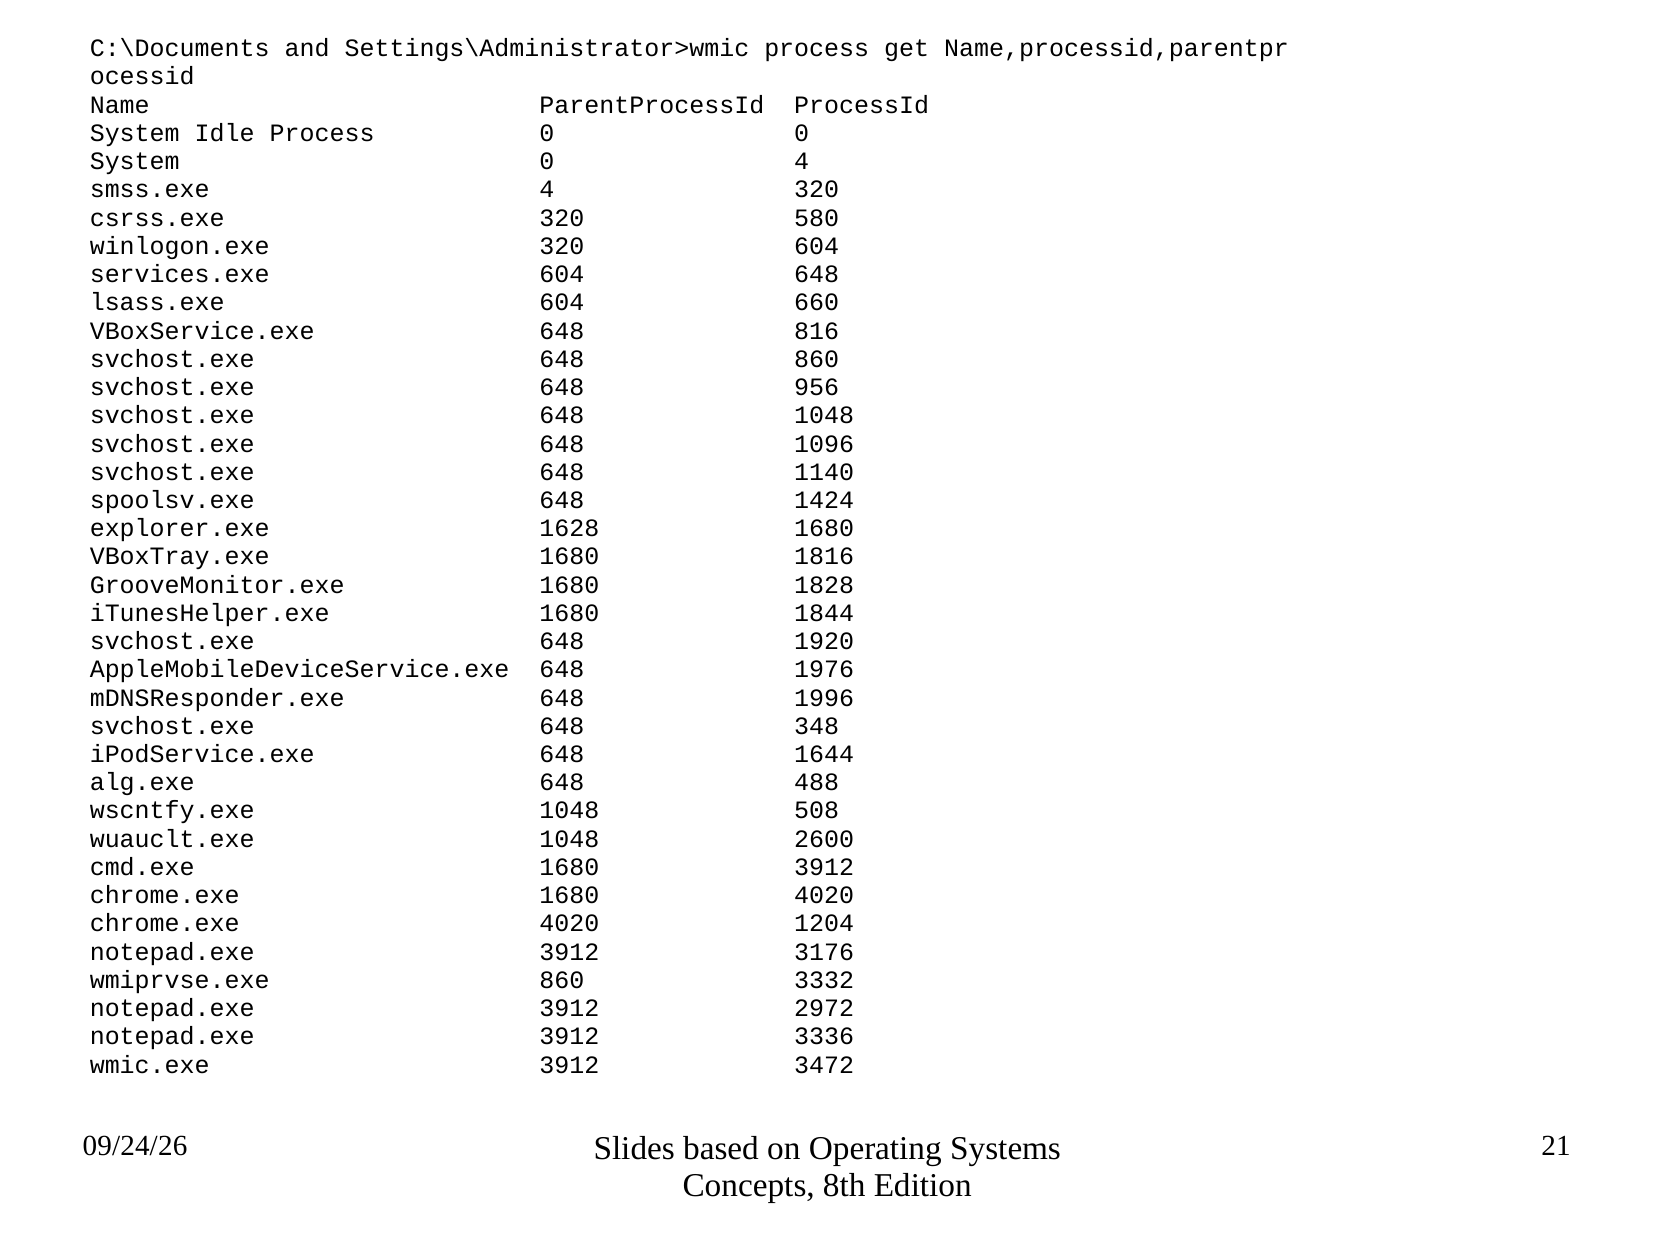

C:\Documents and Settings\Administrator>wmic process get Name,processid,parentpr
ocessid
Name ParentProcessId ProcessId
System Idle Process 0 0
System 0 4
smss.exe 4 320
csrss.exe 320 580
winlogon.exe 320 604
services.exe 604 648
lsass.exe 604 660
VBoxService.exe 648 816
svchost.exe 648 860
svchost.exe 648 956
svchost.exe 648 1048
svchost.exe 648 1096
svchost.exe 648 1140
spoolsv.exe 648 1424
explorer.exe 1628 1680
VBoxTray.exe 1680 1816
GrooveMonitor.exe 1680 1828
iTunesHelper.exe 1680 1844
svchost.exe 648 1920
AppleMobileDeviceService.exe 648 1976
mDNSResponder.exe 648 1996
svchost.exe 648 348
iPodService.exe 648 1644
alg.exe 648 488
wscntfy.exe 1048 508
wuauclt.exe 1048 2600
cmd.exe 1680 3912
chrome.exe 1680 4020
chrome.exe 4020 1204
notepad.exe 3912 3176
wmiprvse.exe 860 3332
notepad.exe 3912 2972
notepad.exe 3912 3336
wmic.exe 3912 3472
21